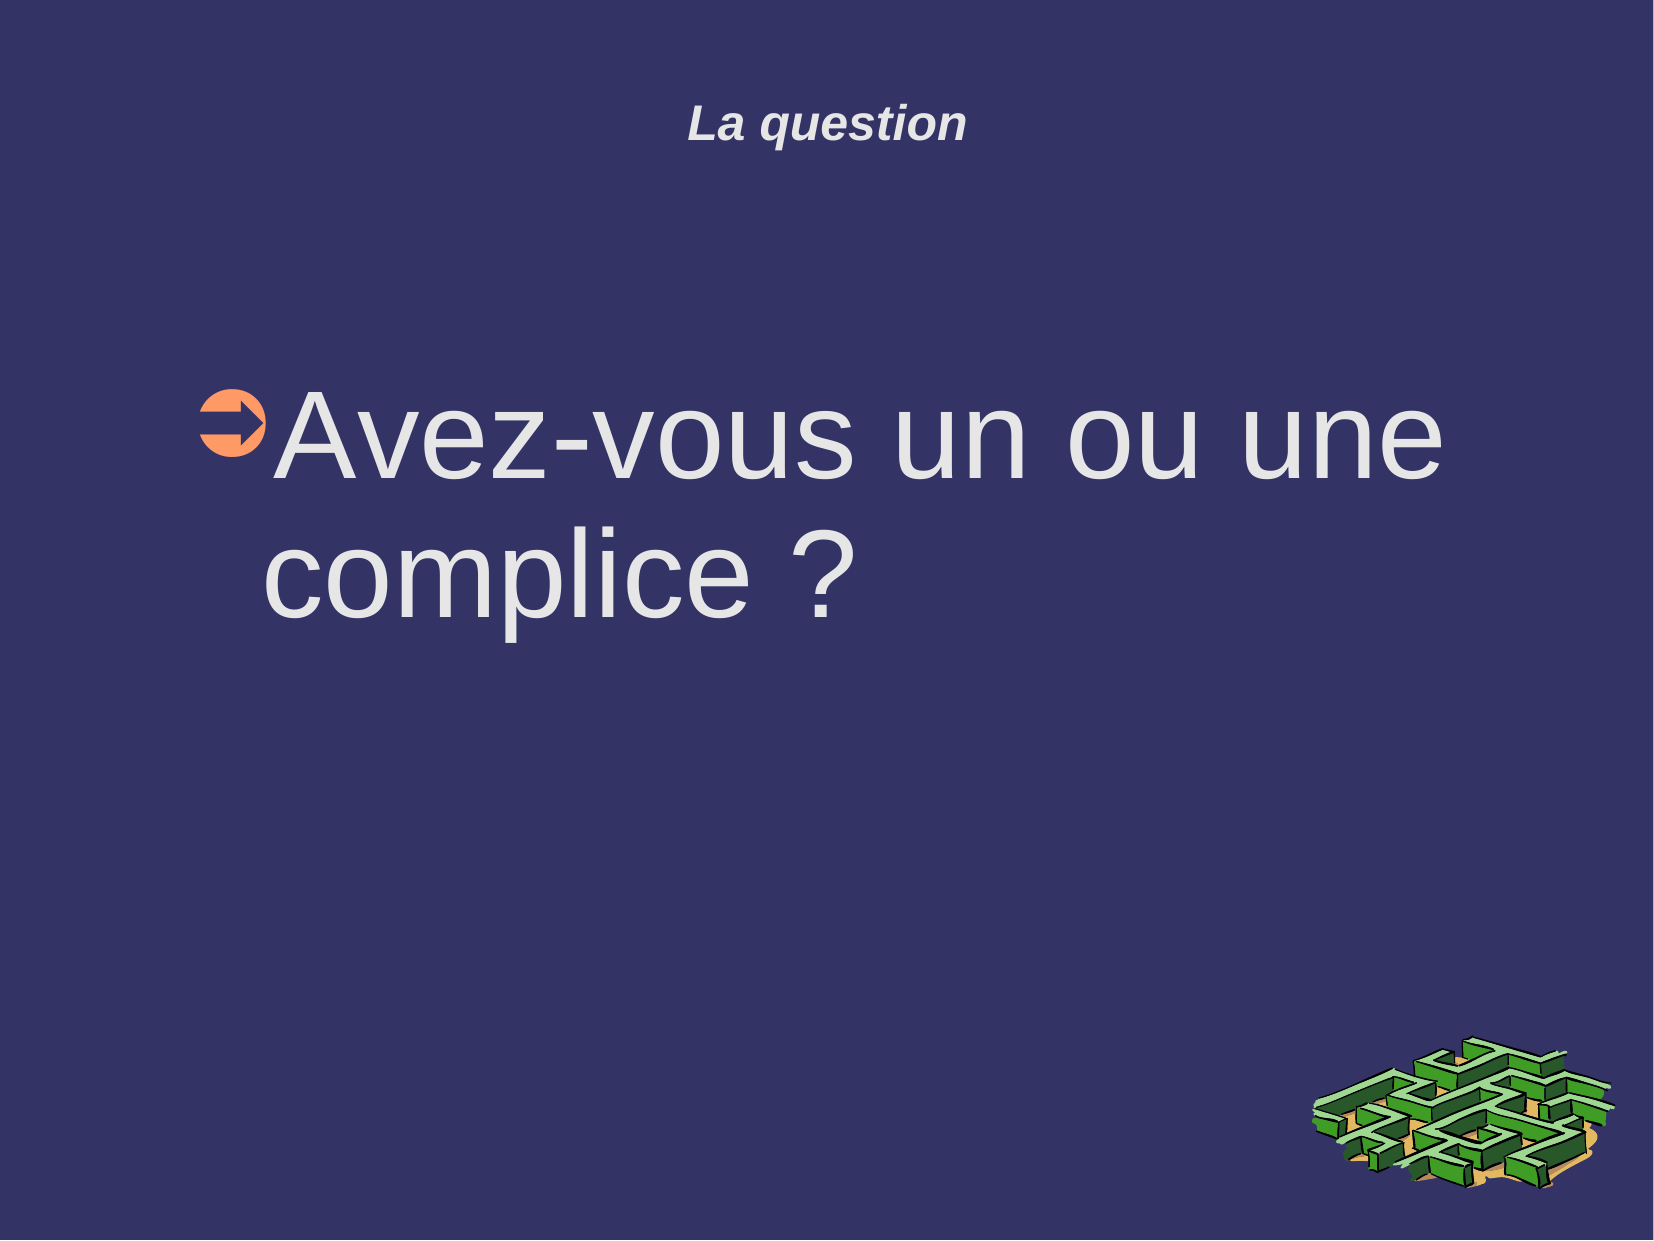

# La question
Avez-vous un ou une complice ?